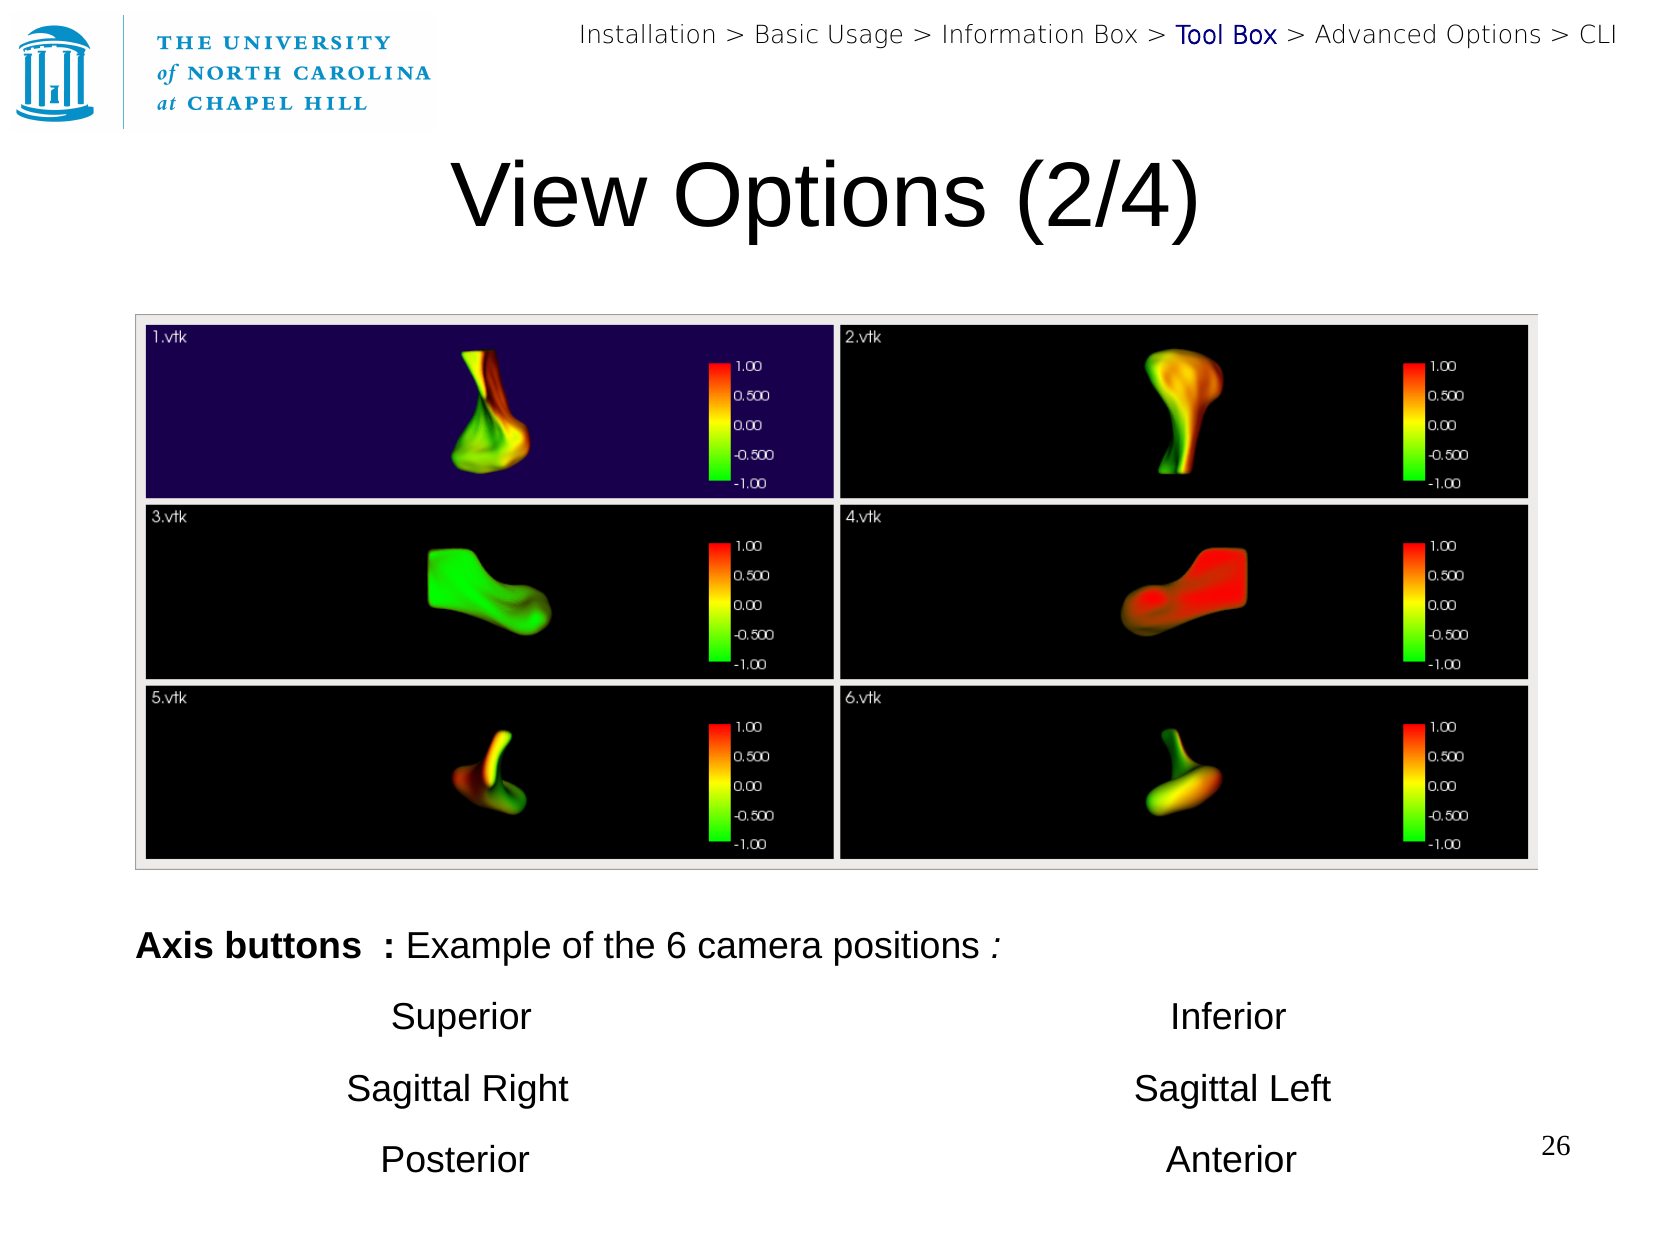

Installation > Basic Usage > Information Box > Tool Box > Advanced Options > CLI
# View Options (2/4)
Axis buttons : Example of the 6 camera positions :
Superior Inferior
Sagittal Right Sagittal Left
Posterior Anterior
26